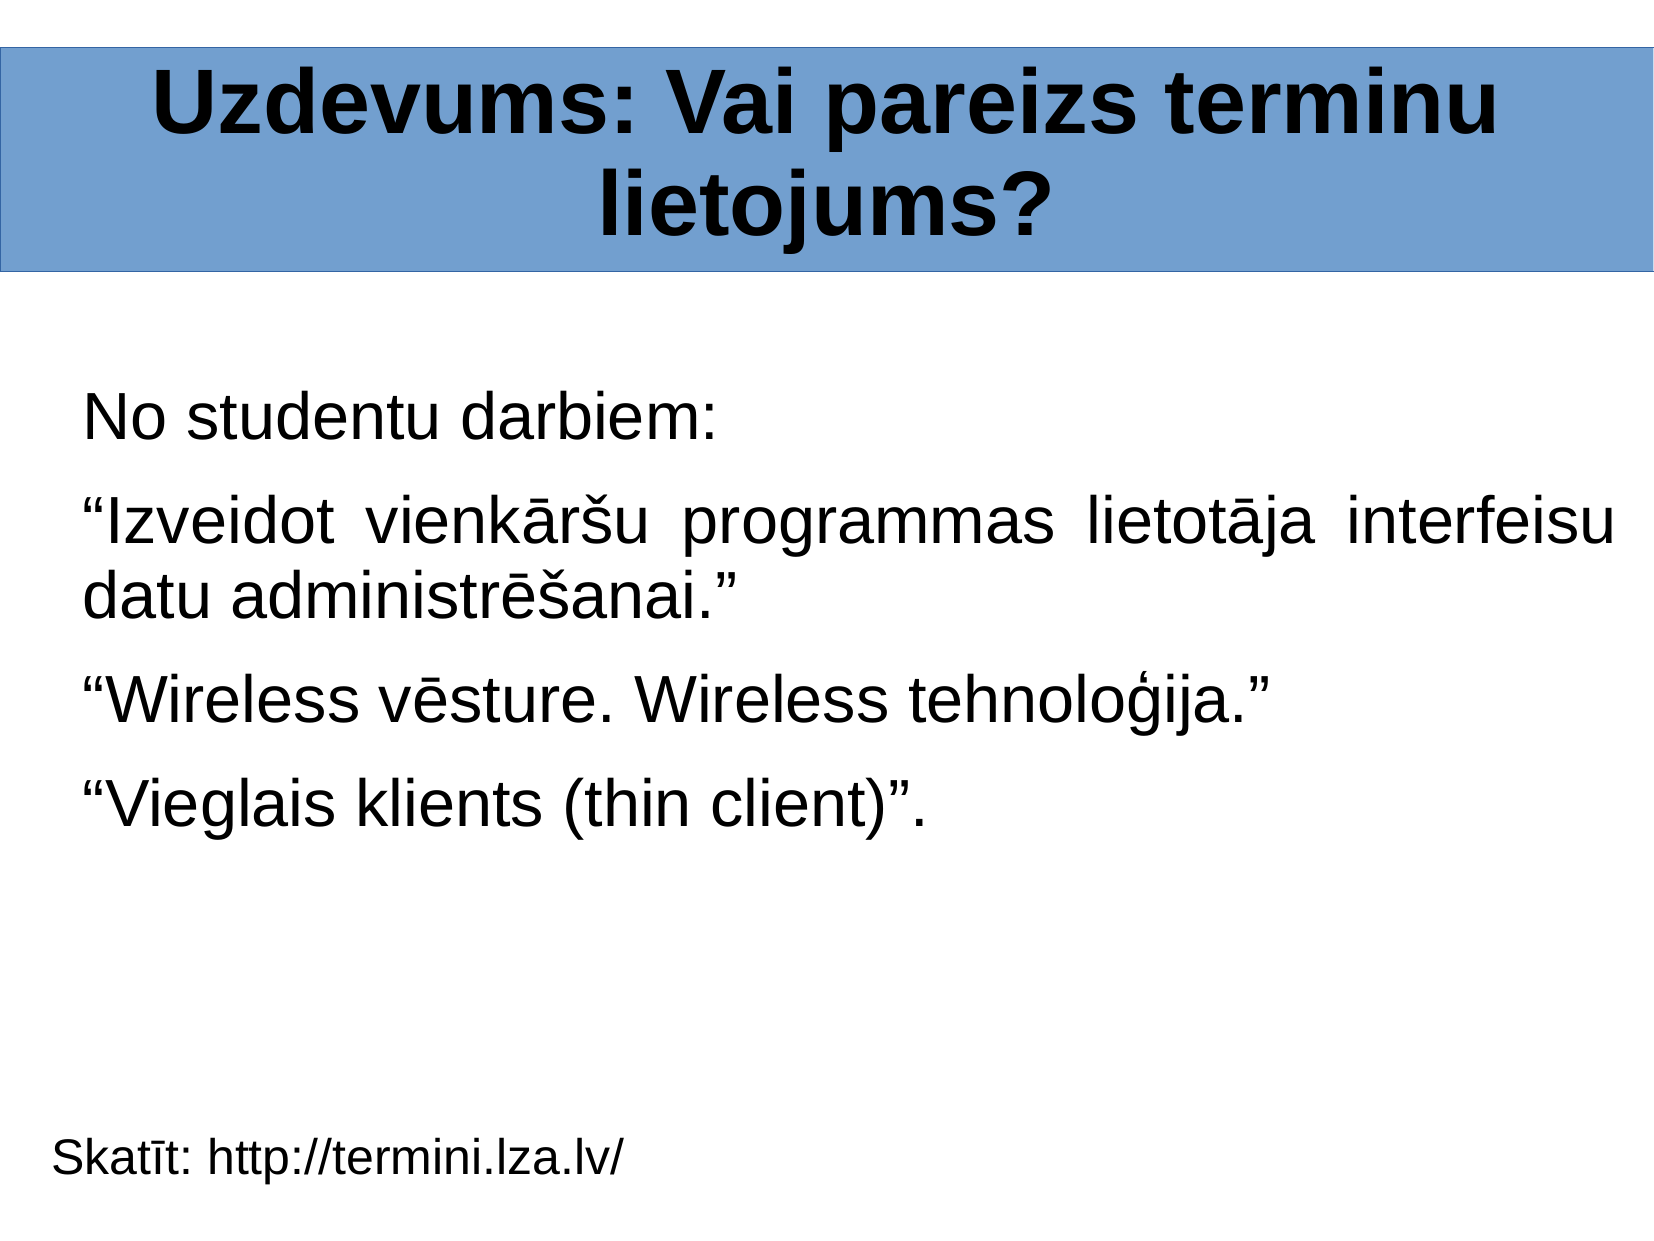

# Uzdevums: Vai pareizs terminu lietojums?
No studentu darbiem:
“Izveidot vienkāršu programmas lietotāja interfeisu datu administrēšanai.”
“Wireless vēsture. Wireless tehnoloģija.”
“Vieglais klients (thin client)”.
Skatīt: http://termini.lza.lv/